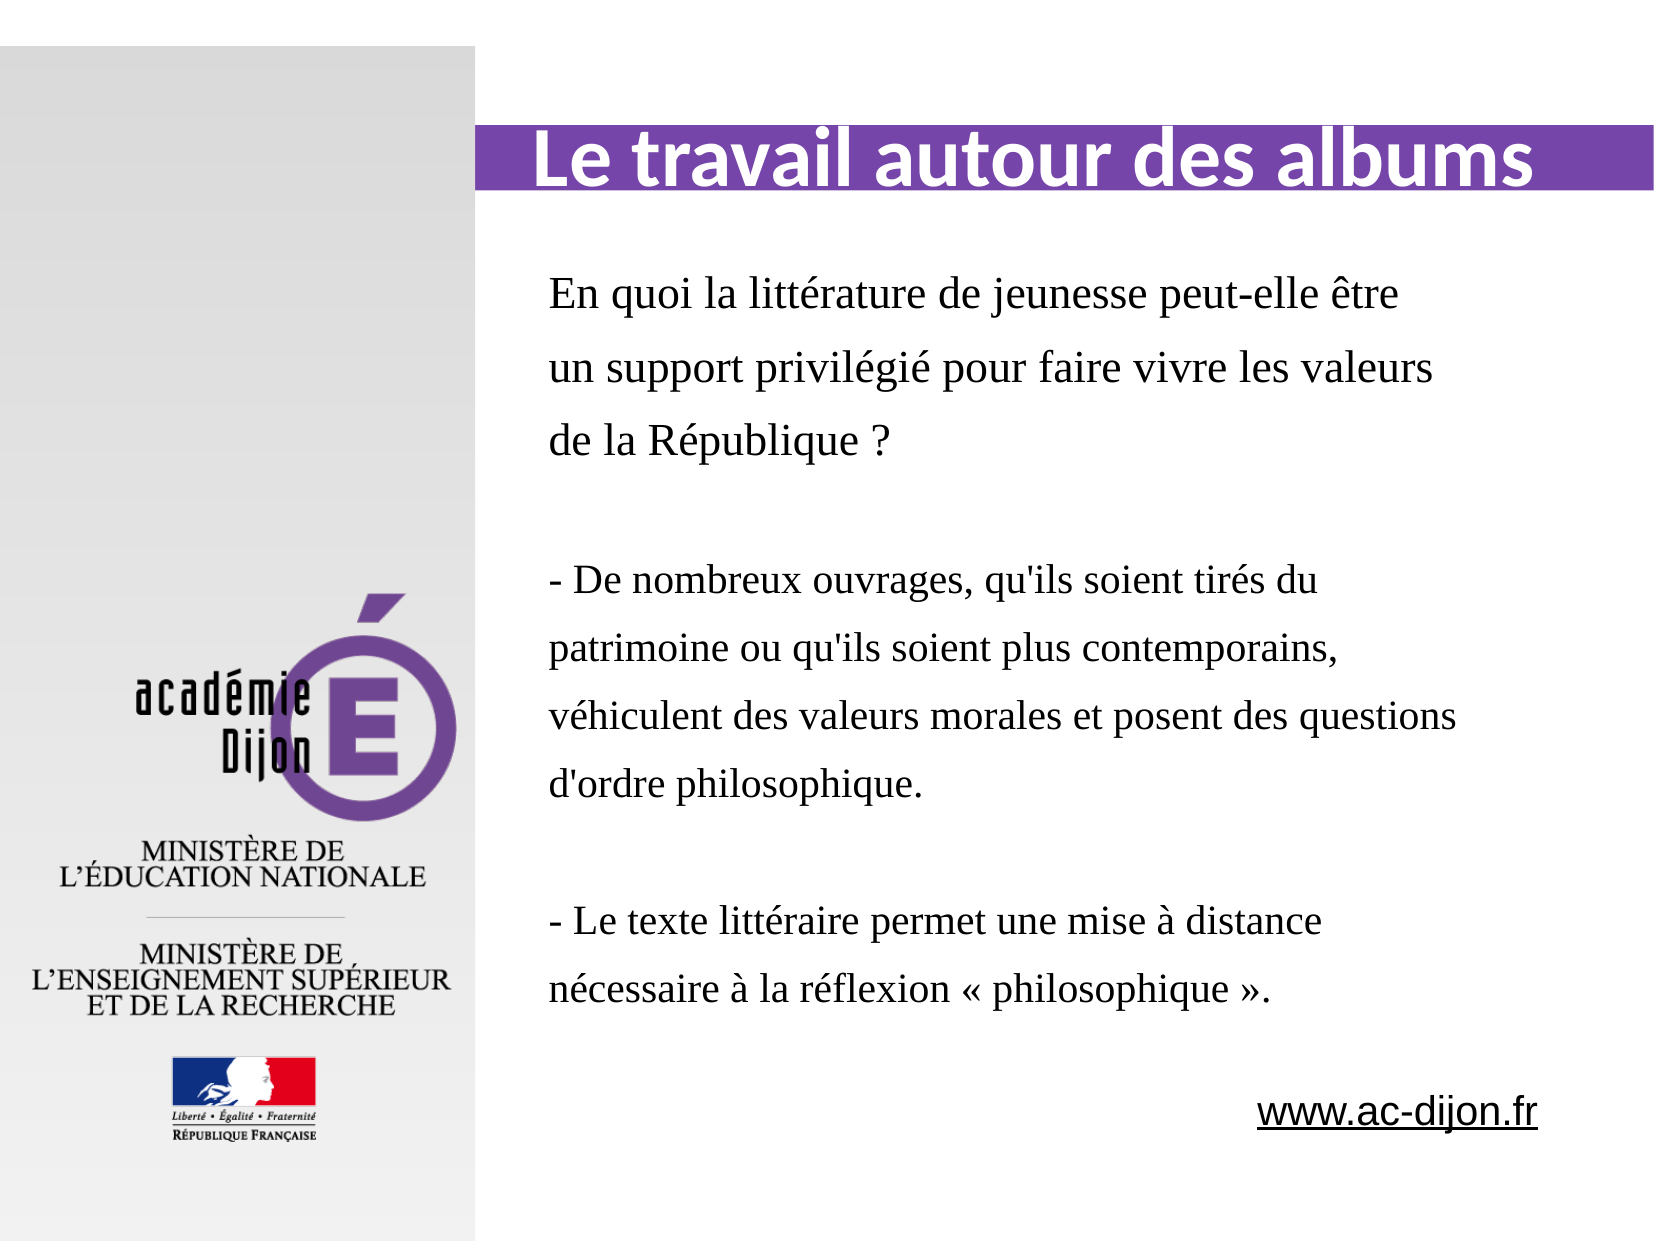

# Le travail autour des albums
En quoi la littérature de jeunesse peut-elle être
un support privilégié pour faire vivre les valeurs
de la République ?
- De nombreux ouvrages, qu'ils soient tirés du
patrimoine ou qu'ils soient plus contemporains,
véhiculent des valeurs morales et posent des questions
d'ordre philosophique.
- Le texte littéraire permet une mise à distance
nécessaire à la réflexion « philosophique ».